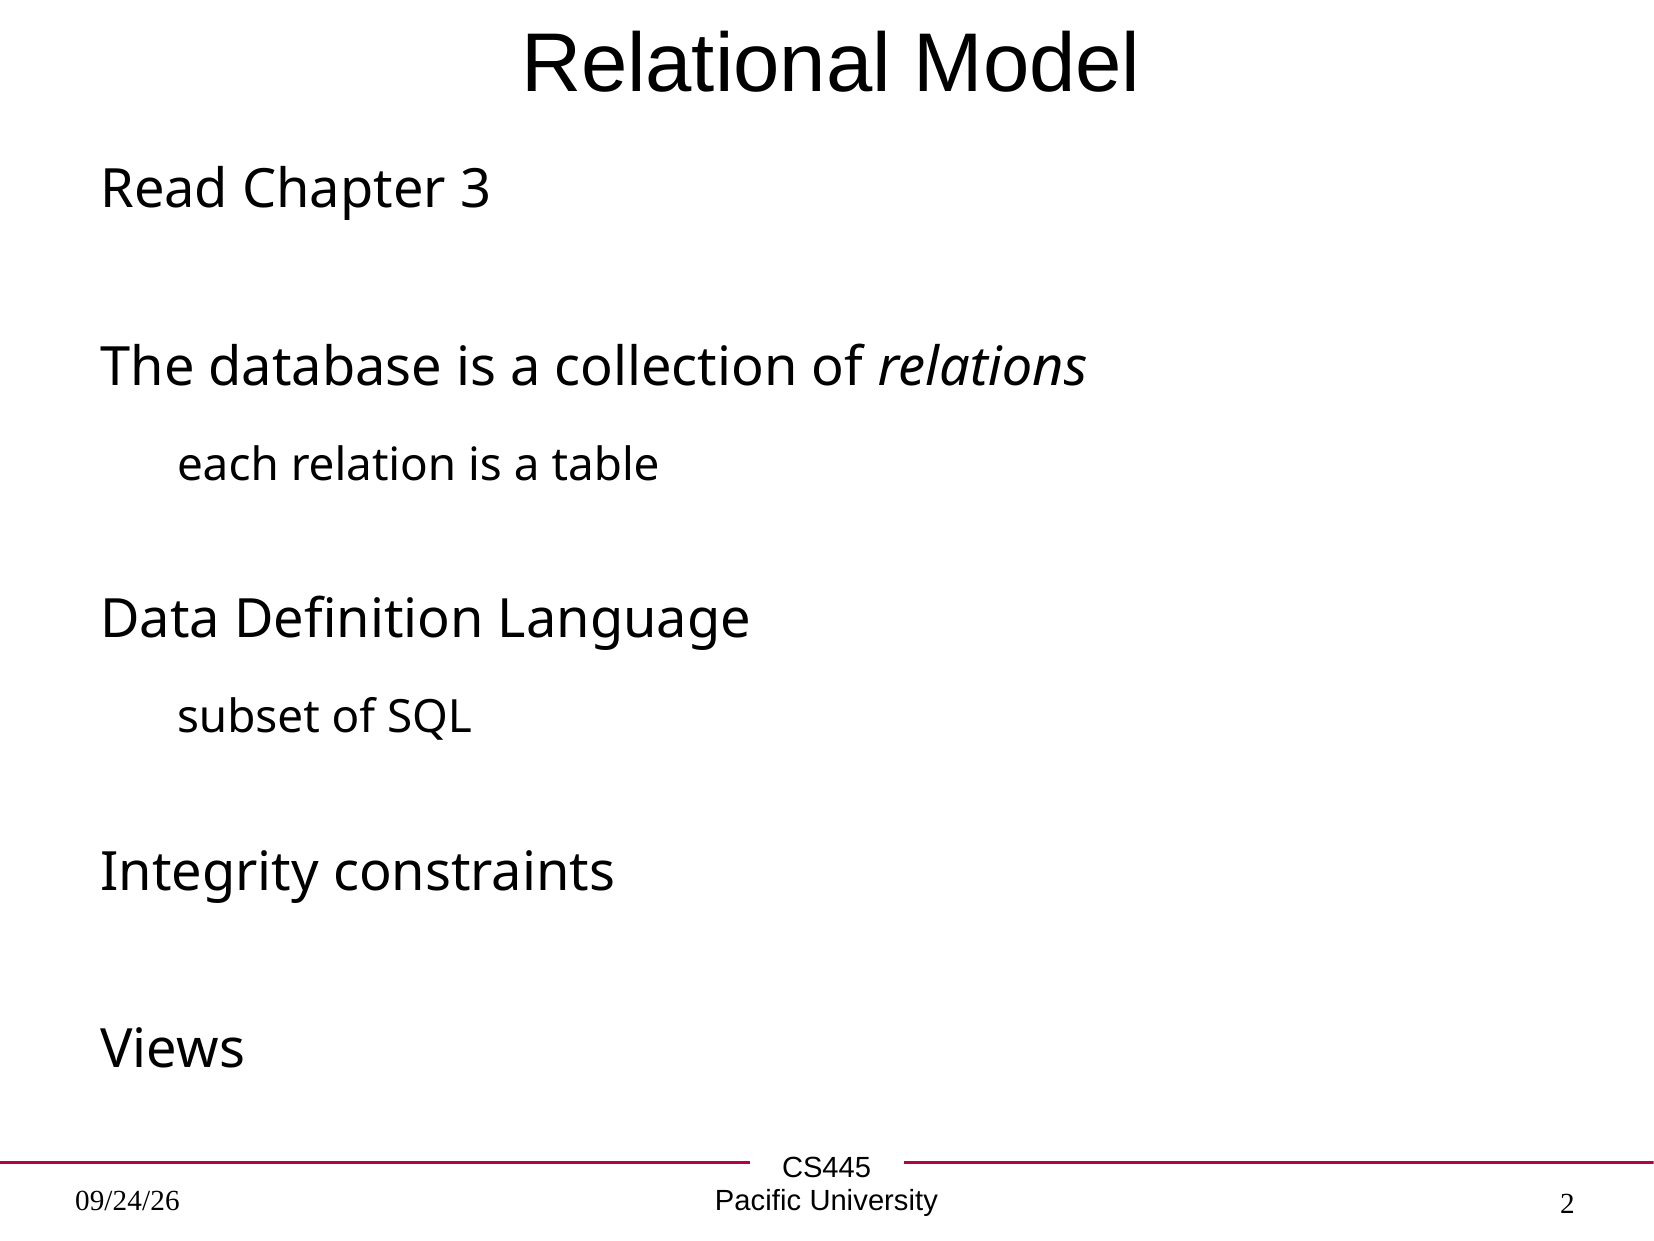

# Relational Model
Read Chapter 3
The database is a collection of relations
each relation is a table
Data Definition Language
subset of SQL
Integrity constraints
Views